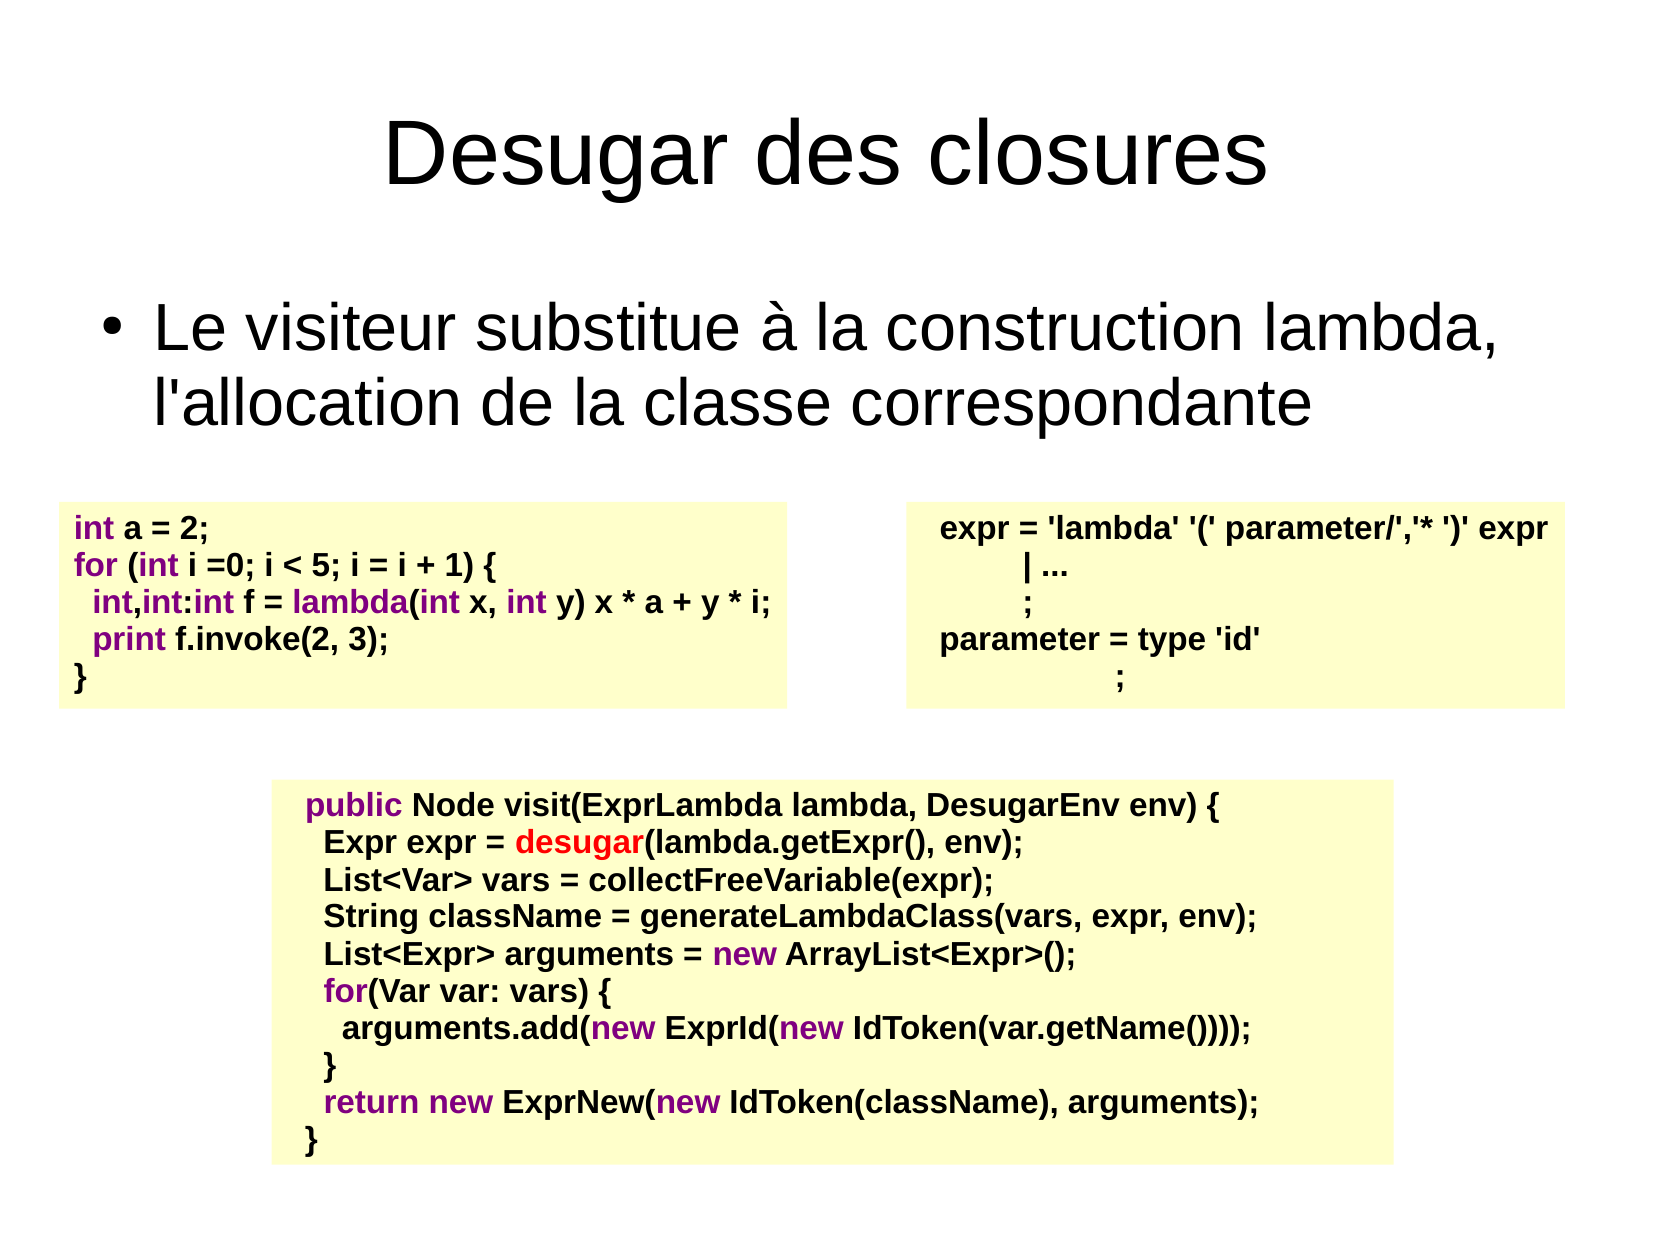

# Desugar des closures
Le visiteur substitue à la construction lambda,
l'allocation de la classe correspondante
int a = 2;
for (int i =0; i < 5; i = i + 1) {
 int,int:int f = lambda(int x, int y) x * a + y * i;
 print f.invoke(2, 3);
}
 expr = 'lambda' '(' parameter/','* ')' expr
 | ...
 ;
 parameter = type 'id'
 ;
 public Node visit(ExprLambda lambda, DesugarEnv env) {
 Expr expr = desugar(lambda.getExpr(), env);
 List<Var> vars = collectFreeVariable(expr);
 String className = generateLambdaClass(vars, expr, env);
 List<Expr> arguments = new ArrayList<Expr>();
 for(Var var: vars) {
 arguments.add(new ExprId(new IdToken(var.getName())));
 }
 return new ExprNew(new IdToken(className), arguments);
 }